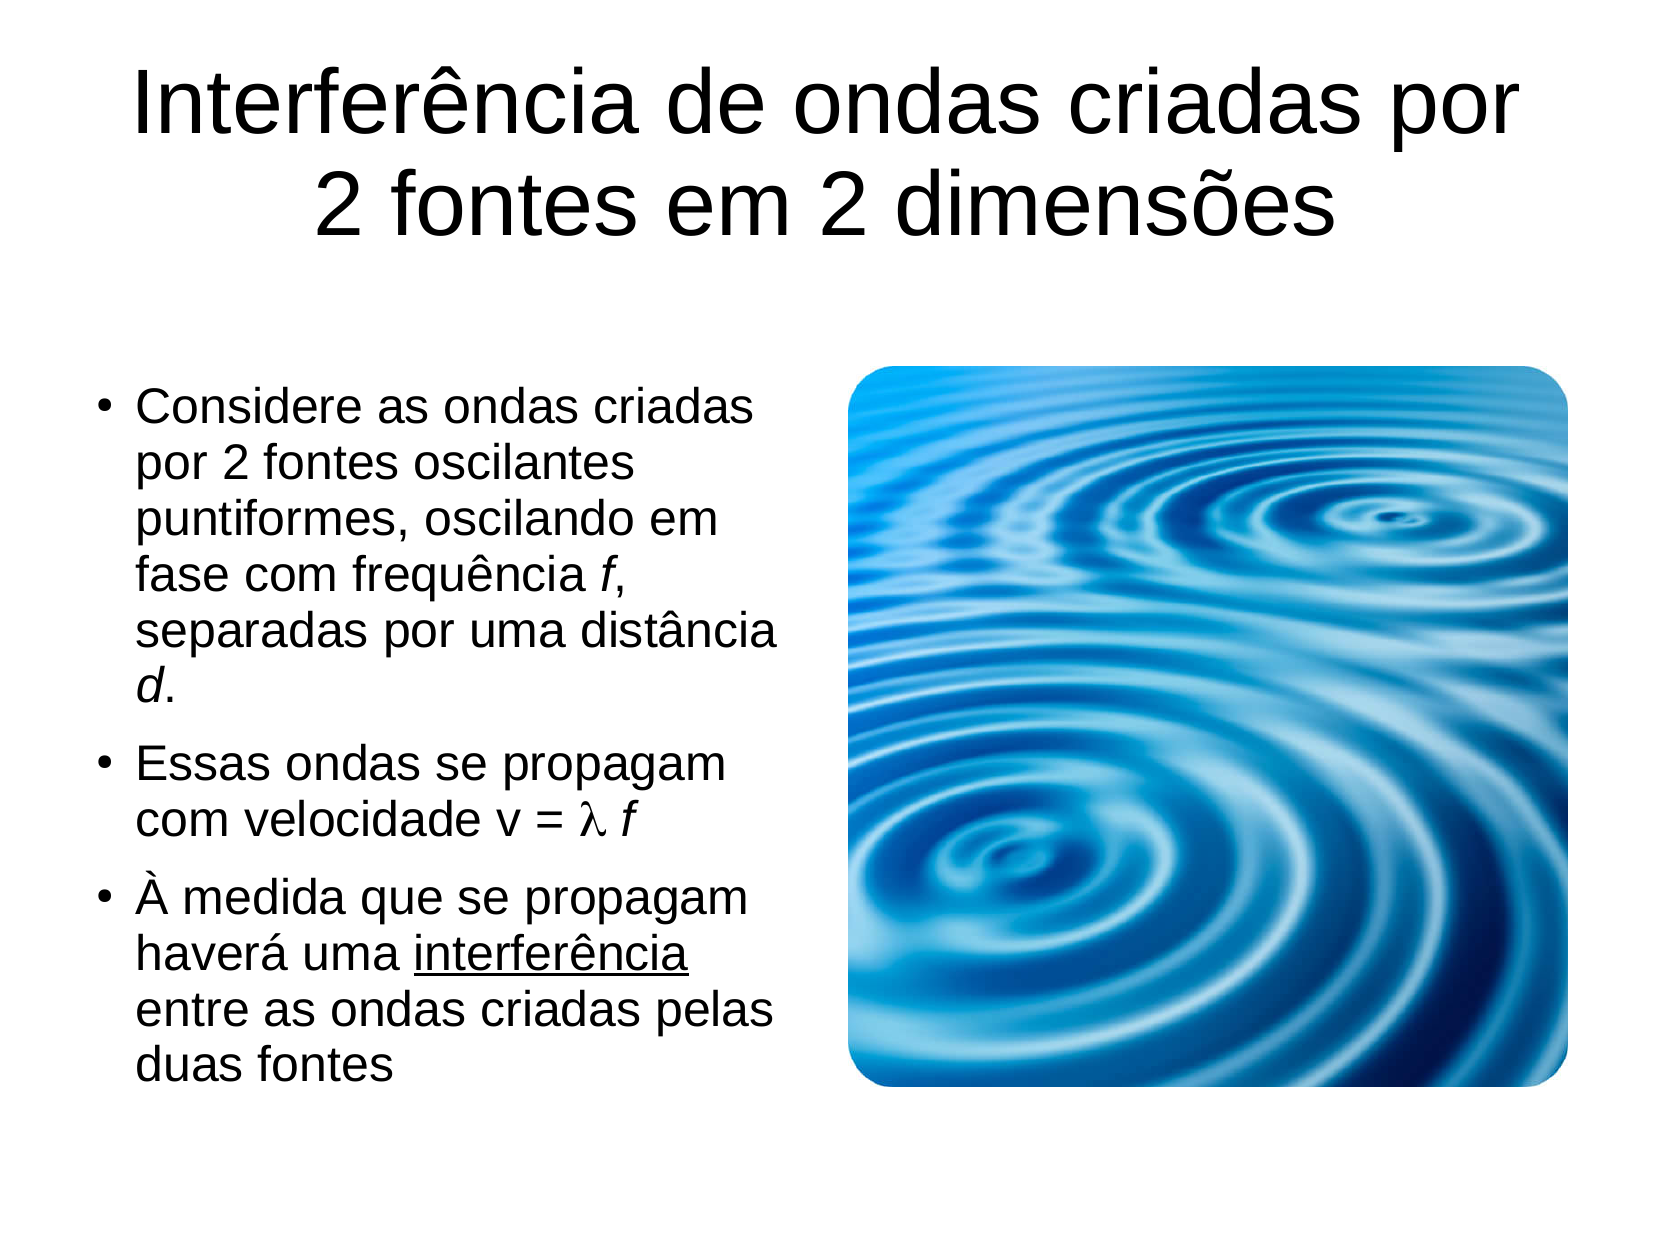

# Interferência de ondas criadas por 2 fontes em 2 dimensões
Considere as ondas criadas por 2 fontes oscilantes puntiformes, oscilando em fase com frequência f, separadas por uma distância d.
Essas ondas se propagam com velocidade v = l f
À medida que se propagam haverá uma interferência entre as ondas criadas pelas duas fontes